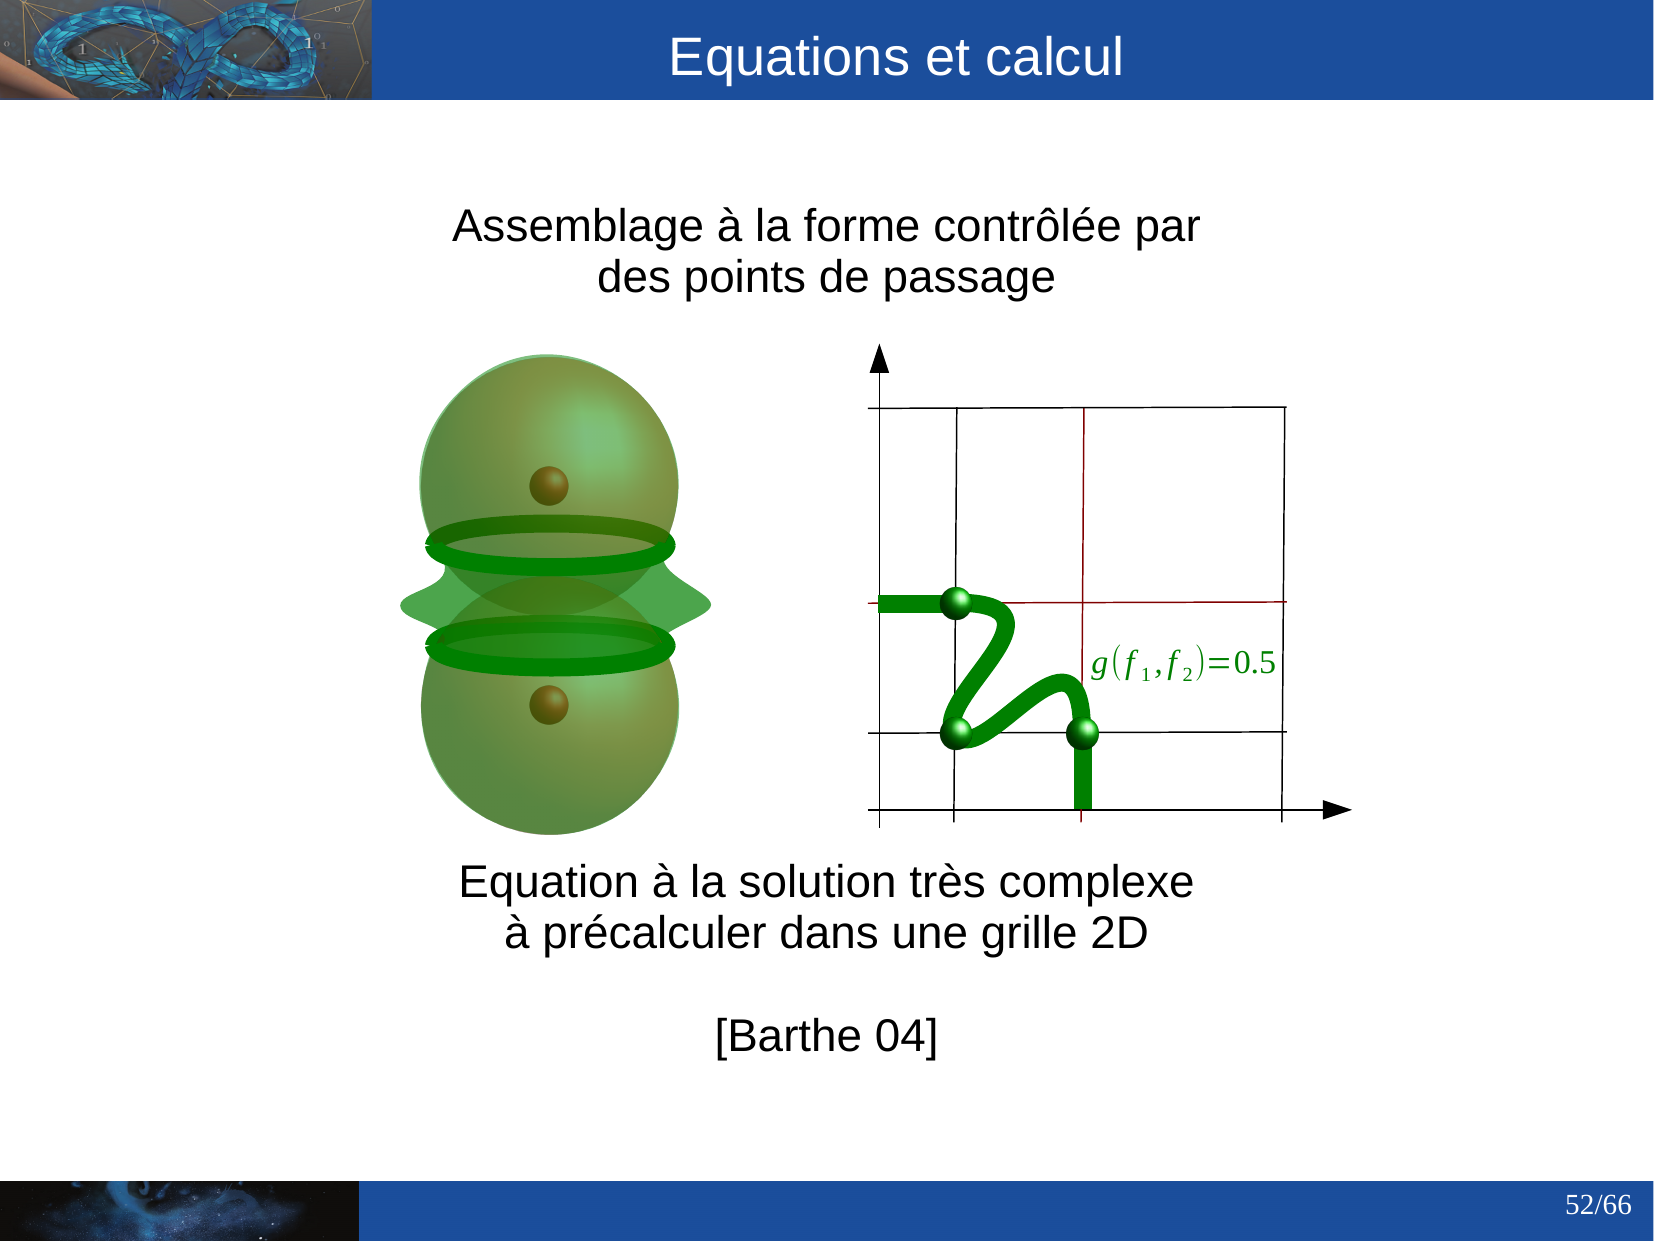

# Equations et calcul
Assemblage à la forme contrôlée par des points de passage
Equation à la solution très complexe
à précalculer dans une grille 2D
[Barthe 04]
52